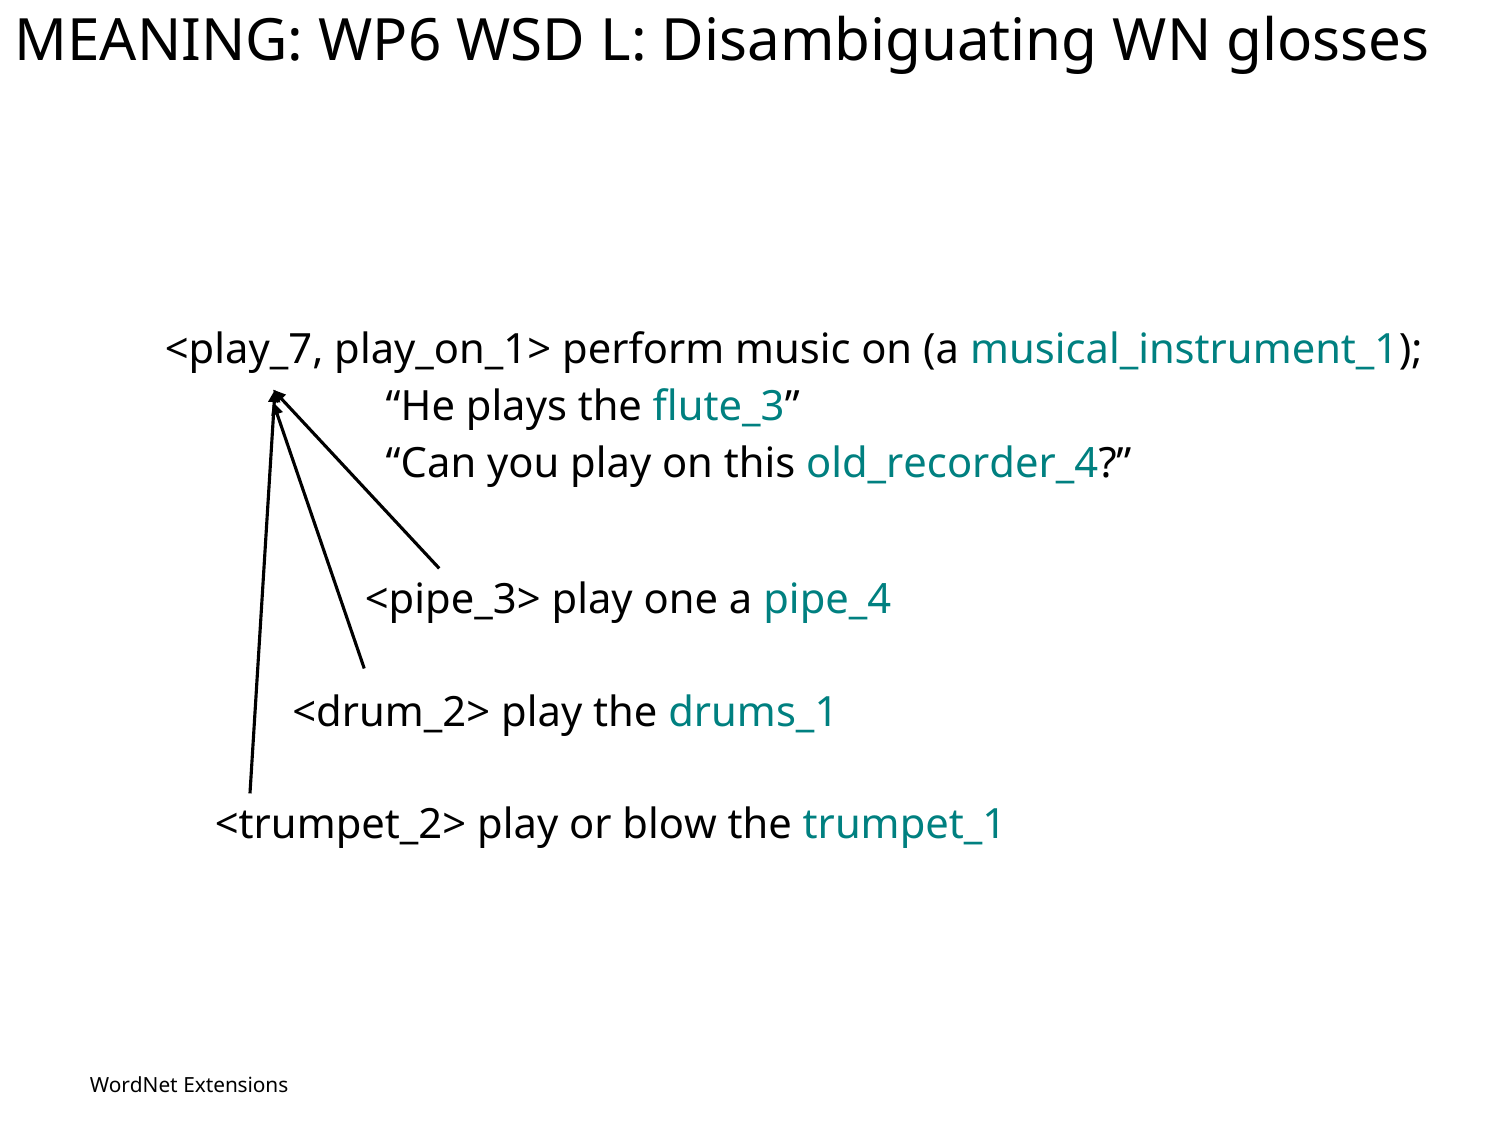

# MEANING: WP6 WSD L: Disambiguating WN glosses
<play_7, play_on_1> perform music on (a musical_instrument_1);
			“He plays the flute_3”
			“Can you play on this old_recorder_4?”
<pipe_3> play one a pipe_4
<drum_2> play the drums_1
<trumpet_2> play or blow the trumpet_1